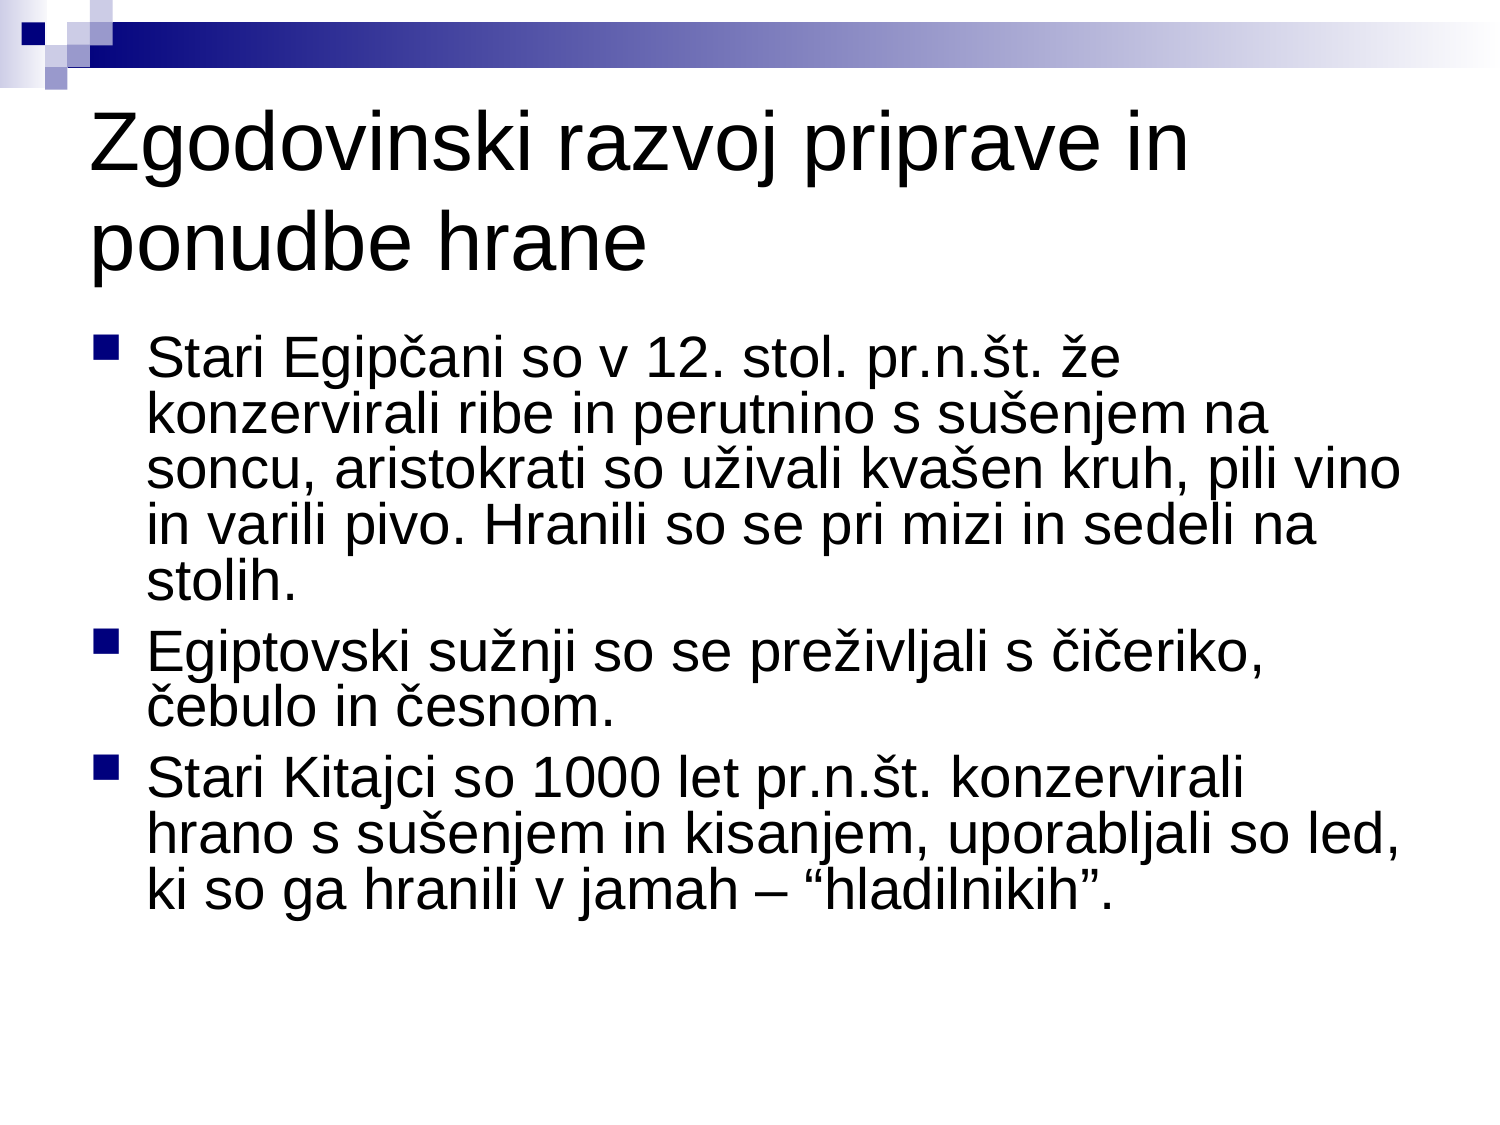

# Zgodovinski razvoj priprave in ponudbe hrane
Stari Egipčani so v 12. stol. pr.n.št. že konzervirali ribe in perutnino s sušenjem na soncu, aristokrati so uživali kvašen kruh, pili vino in varili pivo. Hranili so se pri mizi in sedeli na stolih.
Egiptovski sužnji so se preživljali s čičeriko, čebulo in česnom.
Stari Kitajci so 1000 let pr.n.št. konzervirali hrano s sušenjem in kisanjem, uporabljali so led, ki so ga hranili v jamah – “hladilnikih”.